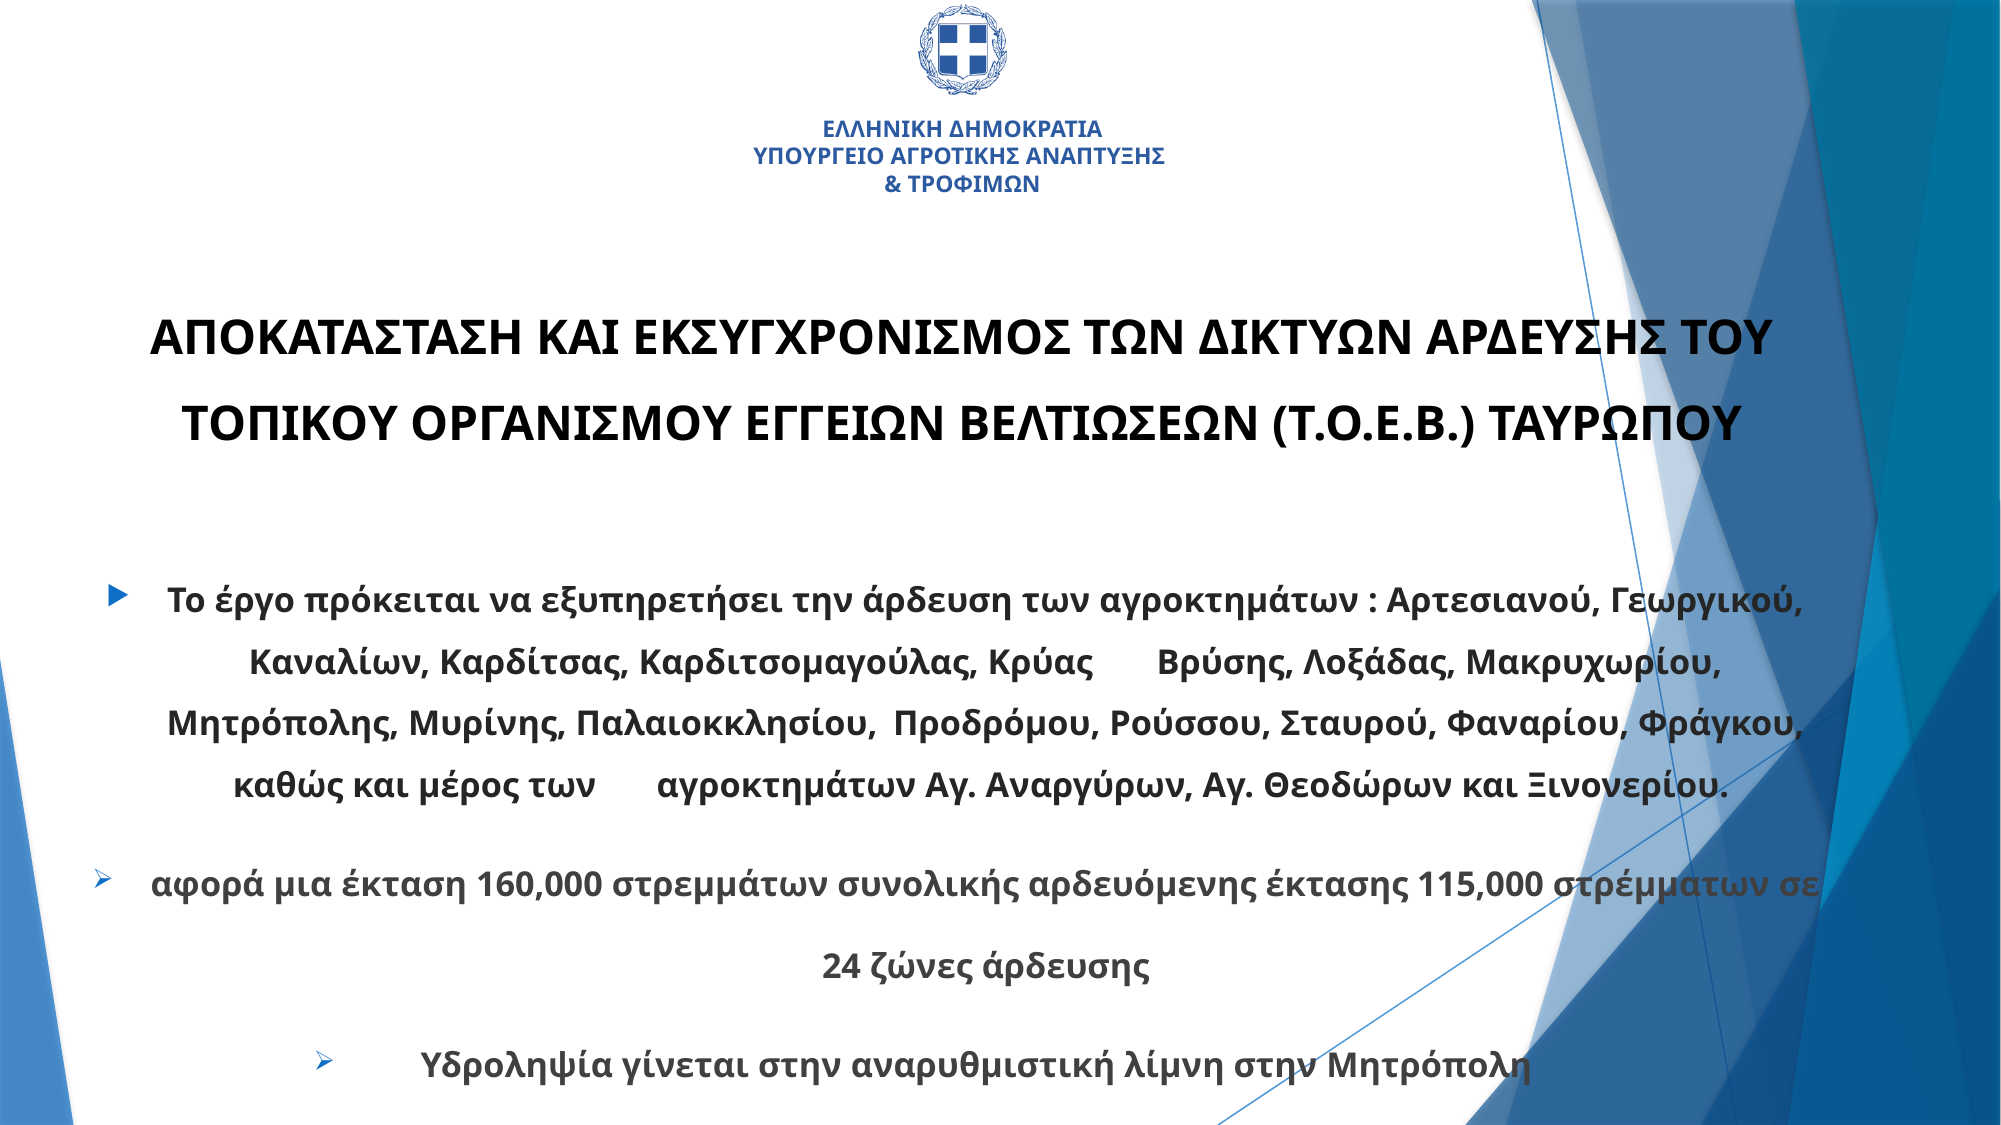

ΕΛΛΗΝΙΚΗ ΔΗΜΟΚΡΑΤΙΑ
ΥΠΟΥΡΓΕΙΟ ΑΓΡΟΤΙΚΗΣ ΑΝΑΠΤΥΞΗΣ
& ΤΡΟΦΙΜΩΝ
# ΑΠΟΚΑΤΑΣΤΑΣΗ ΚΑΙ ΕΚΣΥΓΧΡΟΝΙΣΜΟΣ ΤΩΝ ΔΙΚΤΥΩΝ ΑΡΔΕΥΣΗΣ ΤΟΥ ΤΟΠΙΚΟΥ ΟΡΓΑΝΙΣΜΟΥ ΕΓΓΕΙΩΝ ΒΕΛΤΙΩΣΕΩΝ (Τ.Ο.Ε.Β.) ΤΑΥΡΩΠΟΥ
Το έργο πρόκειται να εξυπηρετήσει την άρδευση των αγροκτημάτων : Αρτεσιανού, Γεωργικού, Καναλίων, Καρδίτσας, Καρδιτσομαγούλας, Κρύας 	Βρύσης, Λοξάδας, Μακρυχωρίου, Μητρόπολης, Μυρίνης, Παλαιοκκλησίου, 	Προδρόμου, Ρούσσου, Σταυρού, Φαναρίου, Φράγκου, καθώς και μέρος των 	αγροκτημάτων Αγ. Αναργύρων, Αγ. Θεοδώρων και Ξινονερίου.
αφορά μια έκταση 160,000 στρεμμάτων συνολικής αρδευόμενης έκτασης 115,000 στρέμματων σε 24 ζώνες άρδευσης
Υδροληψία γίνεται στην αναρυθμιστική λίμνη στην Μητρόπολη